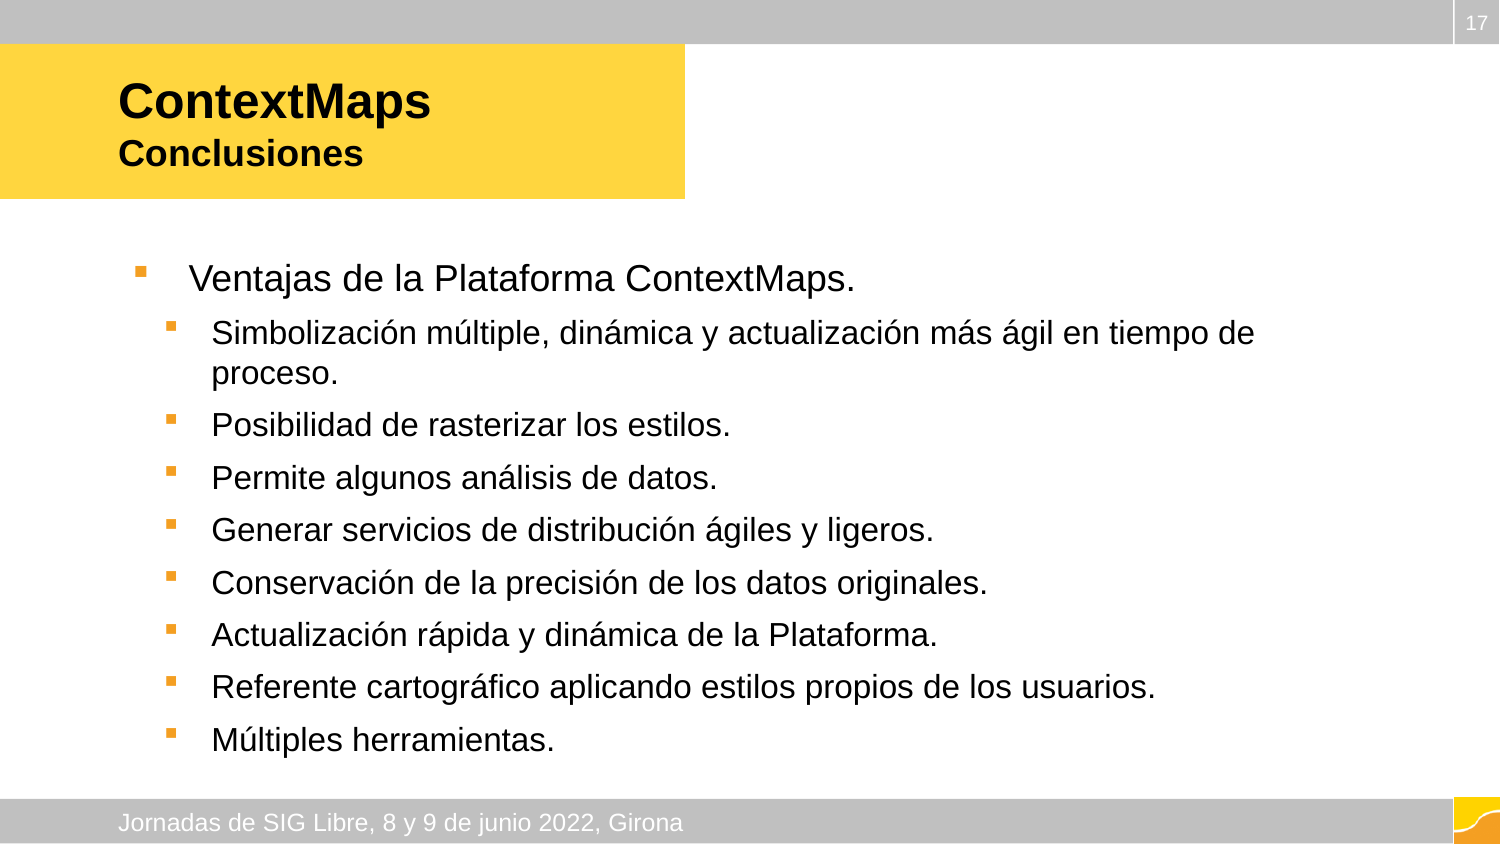

# ContextMaps Conclusiones
Ventajas de la Plataforma ContextMaps.
Simbolización múltiple, dinámica y actualización más ágil en tiempo de proceso.
Posibilidad de rasterizar los estilos.
Permite algunos análisis de datos.
Generar servicios de distribución ágiles y ligeros.
Conservación de la precisión de los datos originales.
Actualización rápida y dinámica de la Plataforma.
Referente cartográfico aplicando estilos propios de los usuarios.
Múltiples herramientas.
Jornadas de SIG Libre, 8 y 9 de junio 2022, Girona